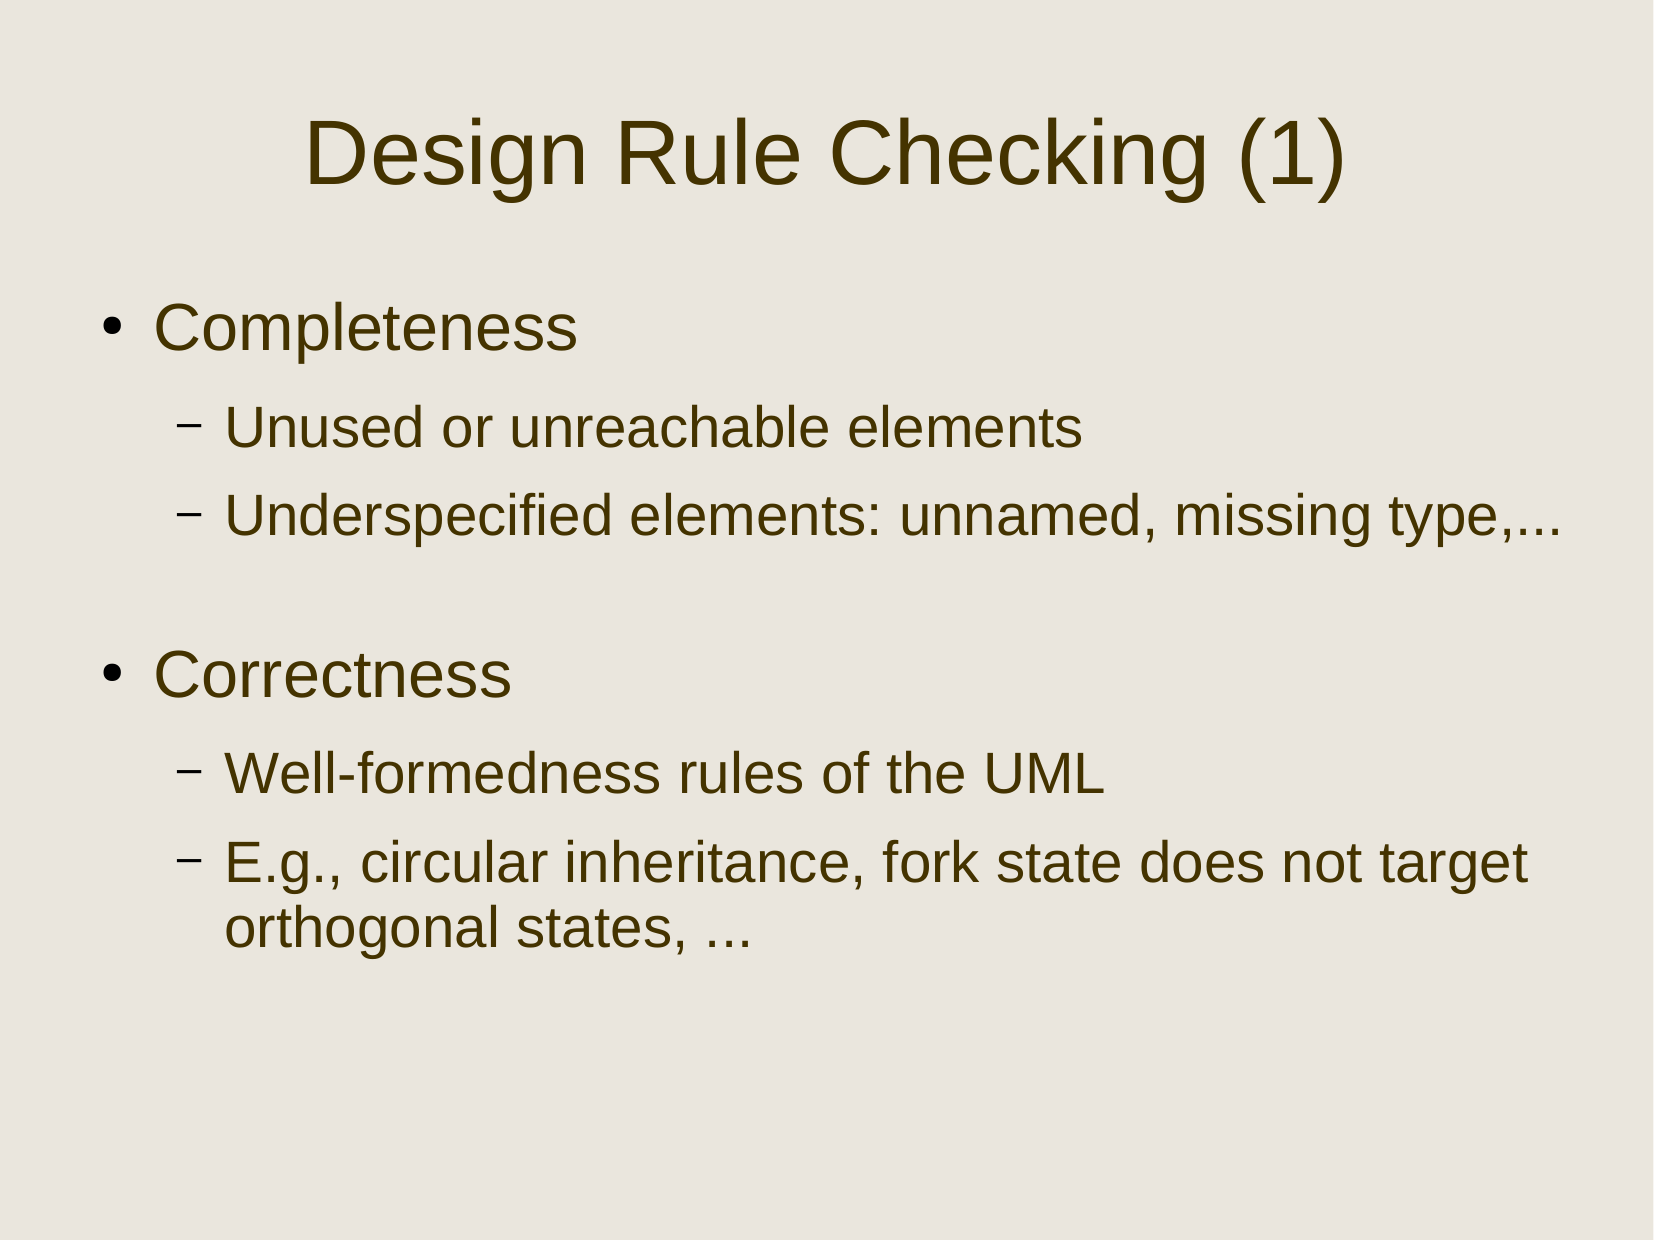

# Design Rule Checking (1)
Completeness
Unused or unreachable elements
Underspecified elements: unnamed, missing type,...
Correctness
Well-formedness rules of the UML
E.g., circular inheritance, fork state does not target orthogonal states, ...